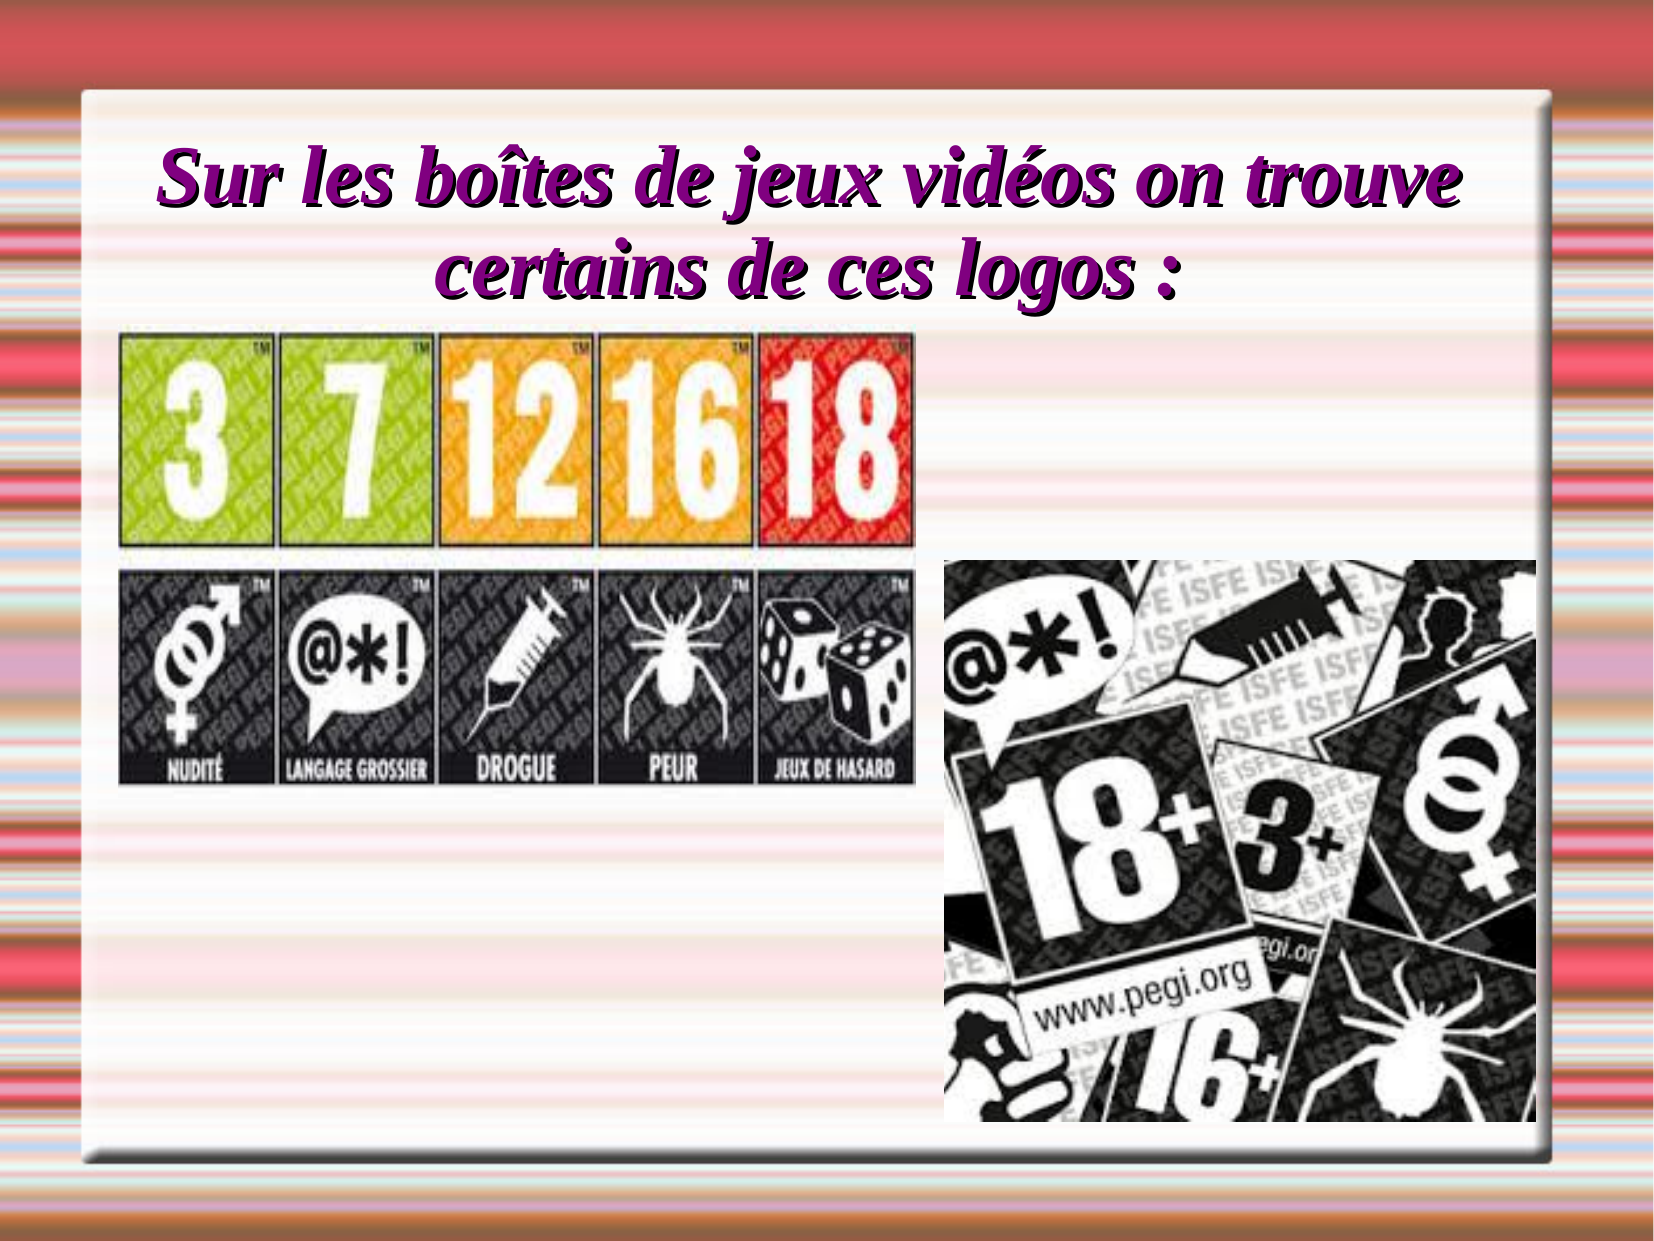

# Sur les boîtes de jeux vidéos on trouve certains de ces logos :